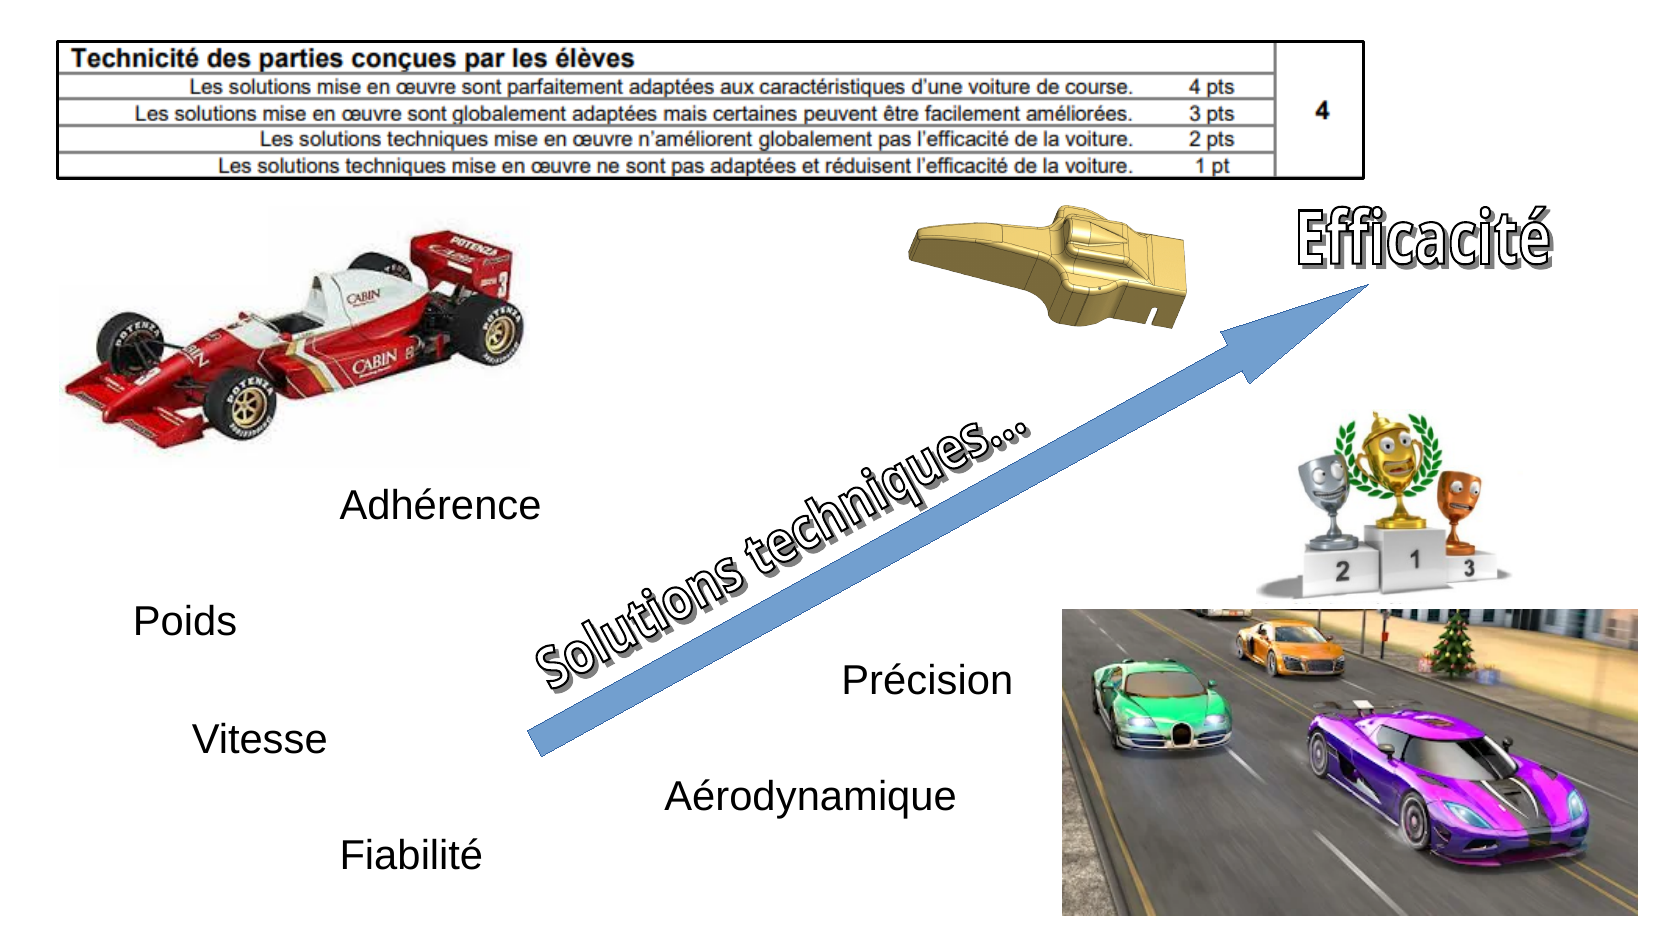

Efficacité
Adhérence
Solutions techniques...
Poids
Précision
Vitesse
Aérodynamique
Fiabilité